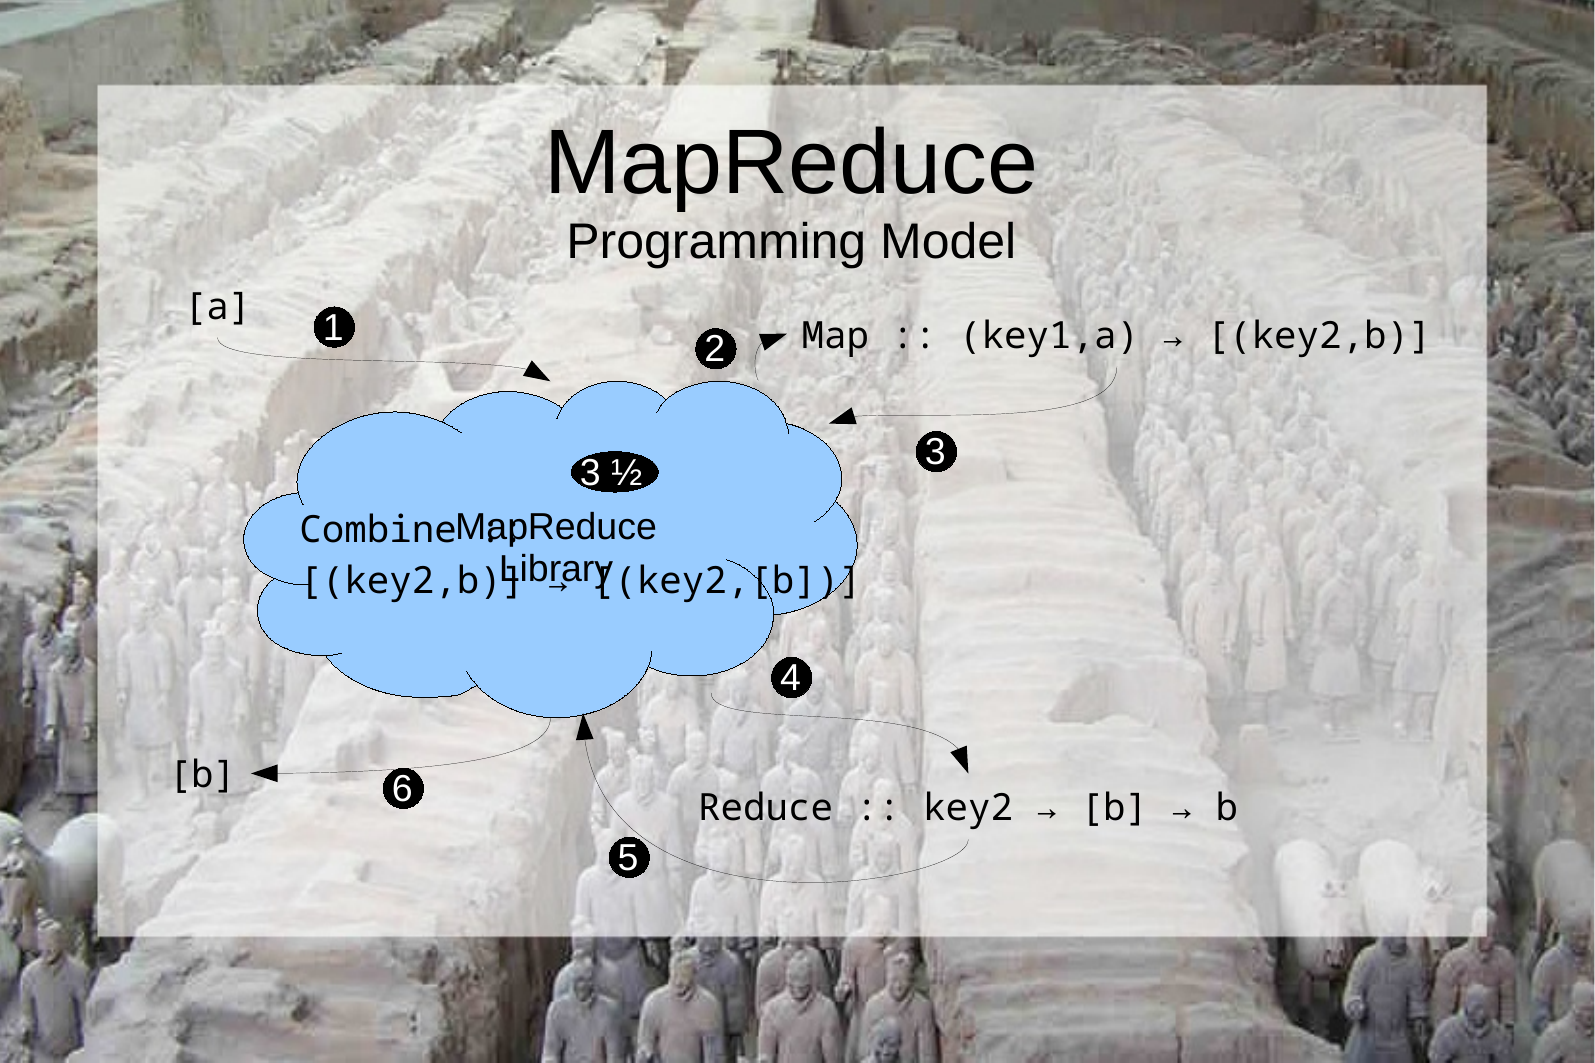

# MapReduce Programming Model
[a]
1
1
Map :: (key1,a) → [(key2,b)]
2
3
3 ½
Combine ::
[(key2,b)] → [(key2,[b])]
MapReduce
Library
4
[b]
6
Reduce :: key2 → [b] → b
5